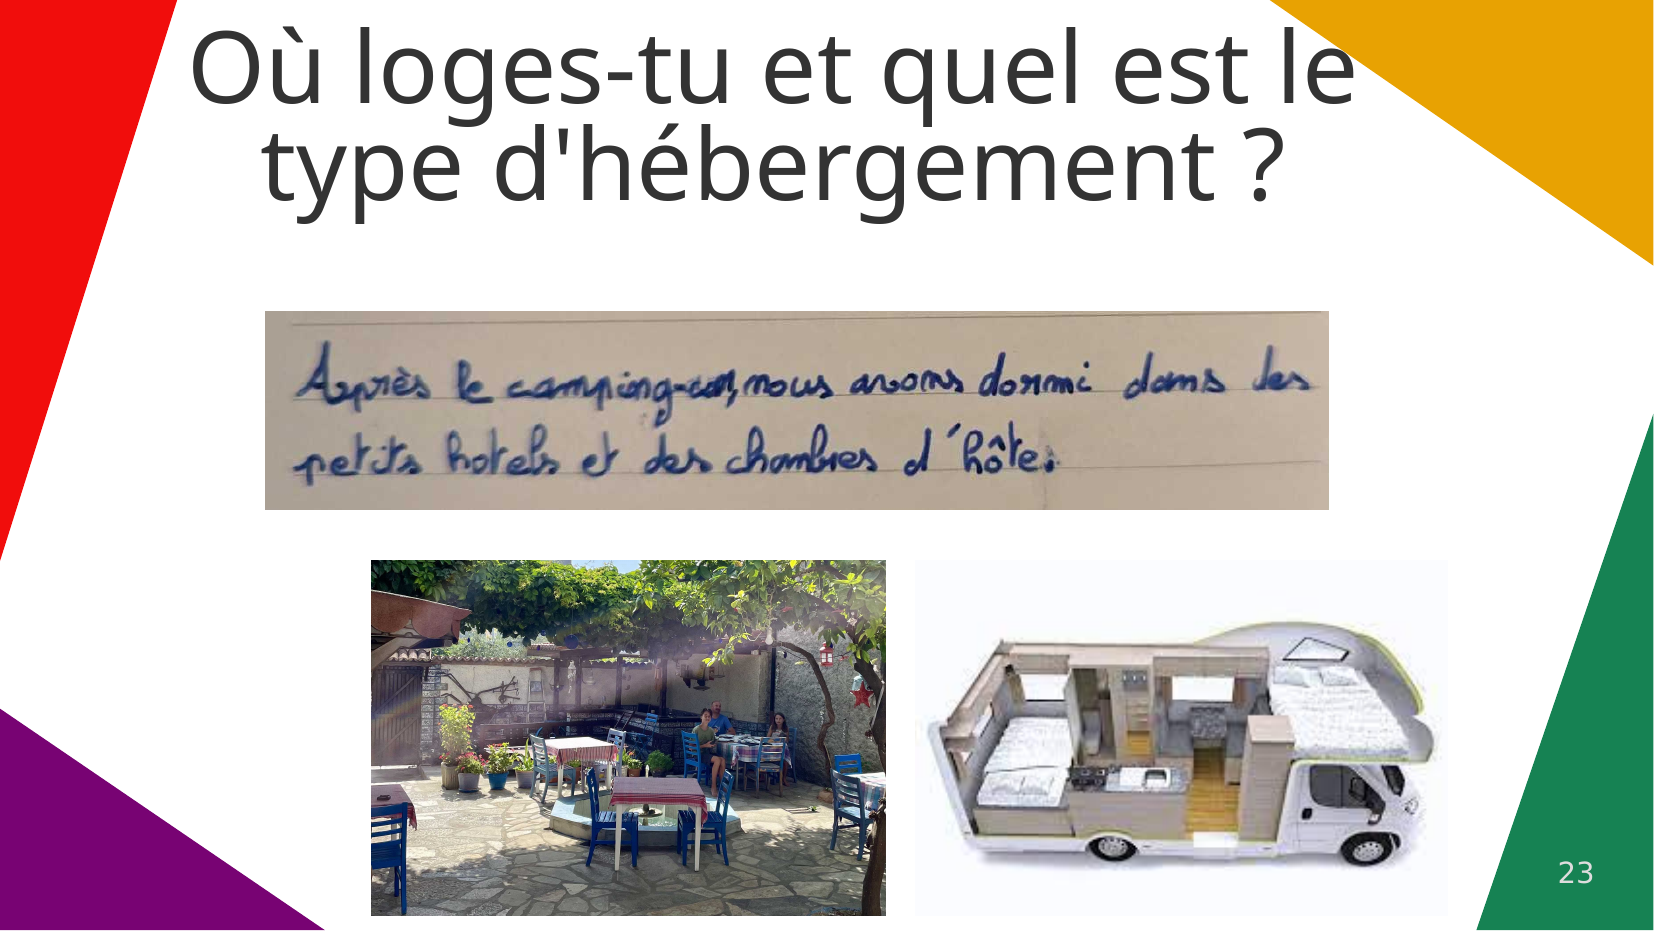

# Où loges-tu et quel est le type d'hébergement ?
23